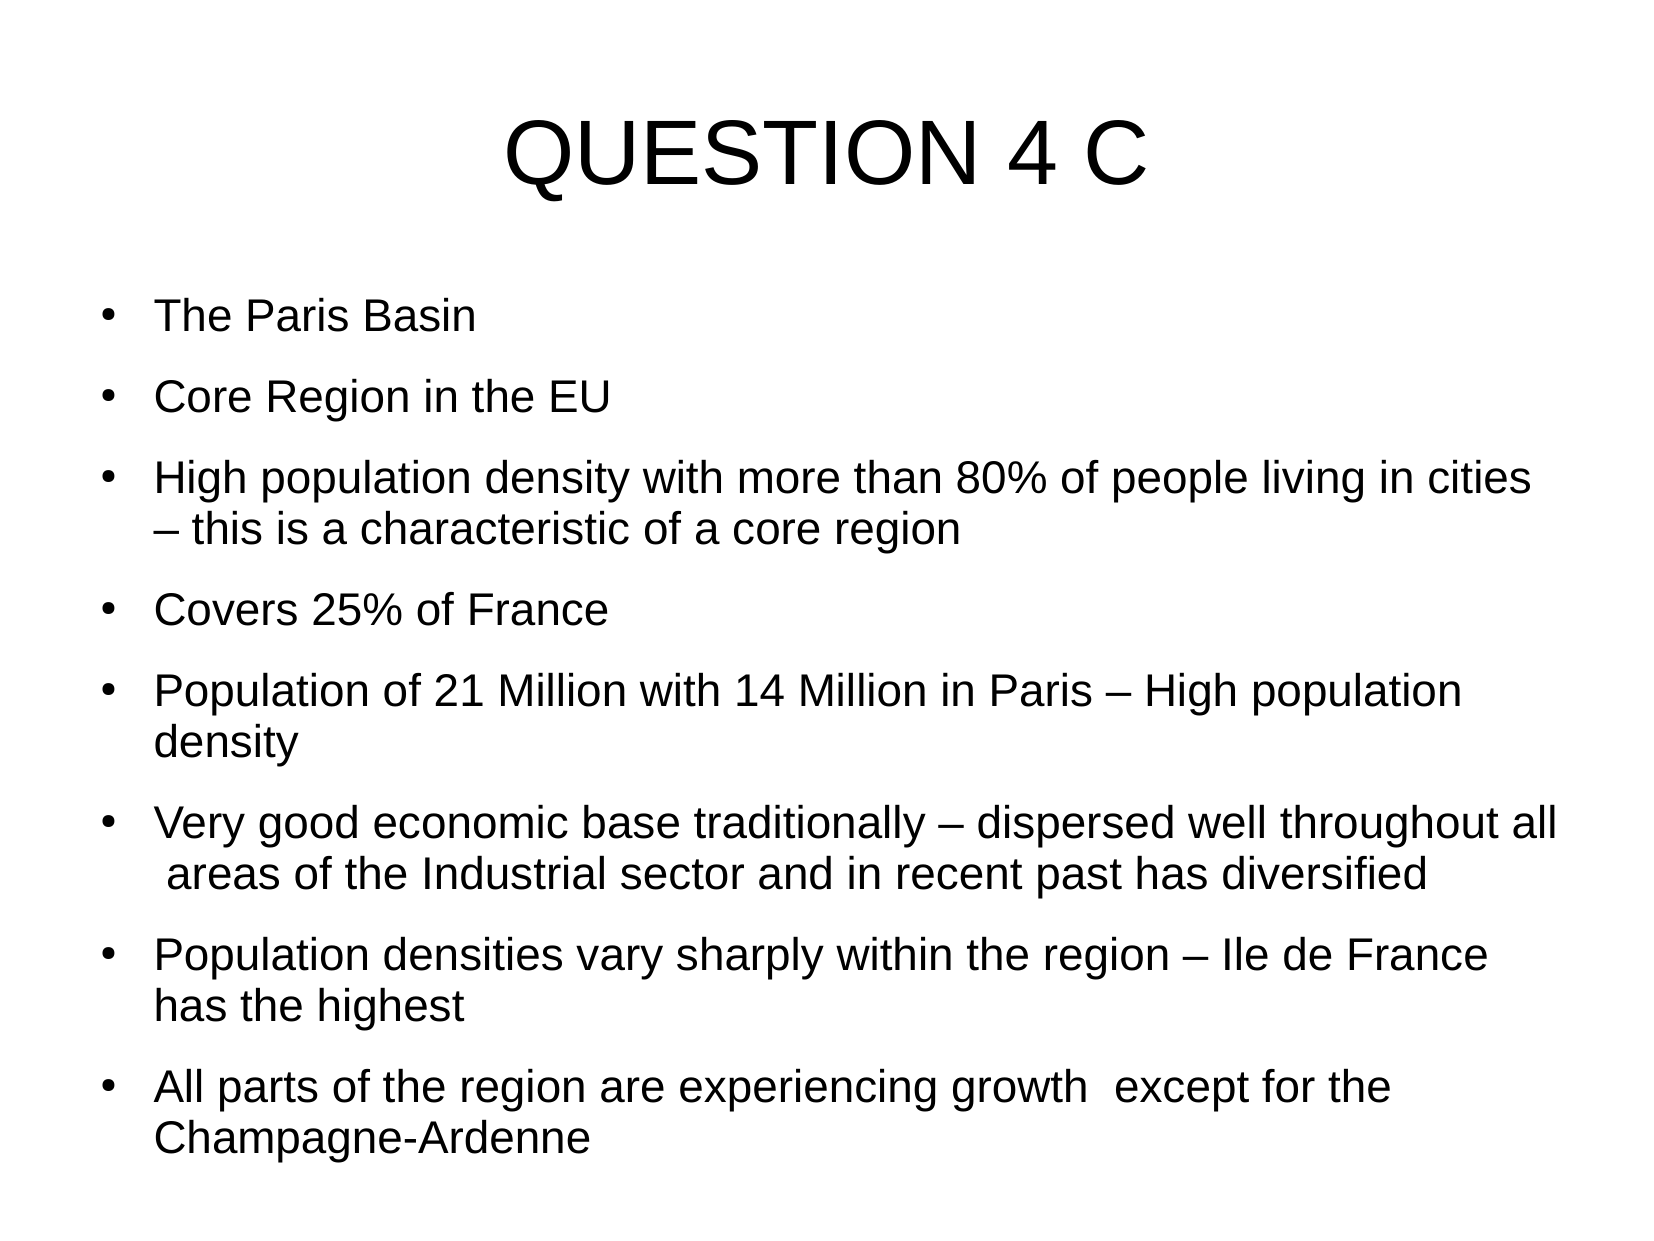

# QUESTION 4 C
The Paris Basin
Core Region in the EU
High population density with more than 80% of people living in cities – this is a characteristic of a core region
Covers 25% of France
Population of 21 Million with 14 Million in Paris – High population density
Very good economic base traditionally – dispersed well throughout all areas of the Industrial sector and in recent past has diversified
Population densities vary sharply within the region – Ile de France has the highest
All parts of the region are experiencing growth except for the Champagne-Ardenne